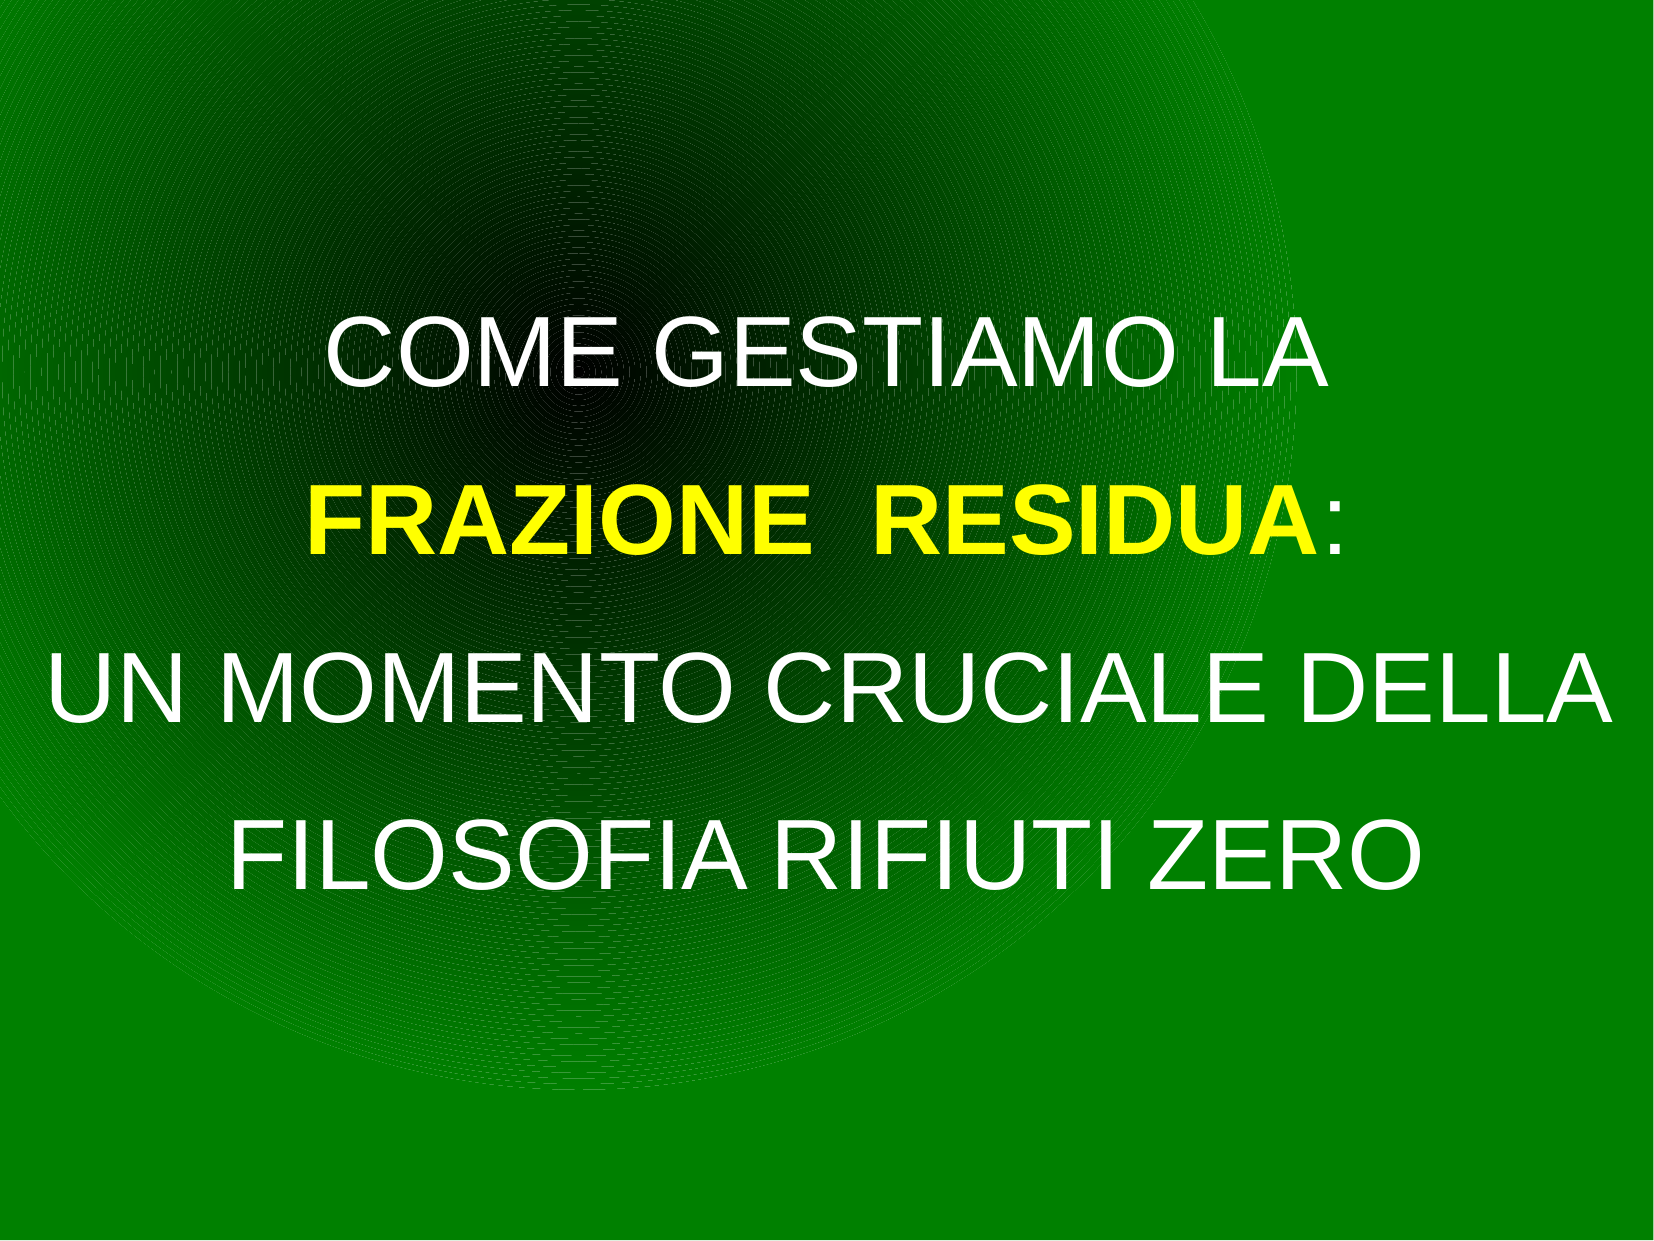

COME GESTIAMO LA
 FRAZIONE RESIDUA:
UN MOMENTO CRUCIALE DELLA FILOSOFIA RIFIUTI ZERO